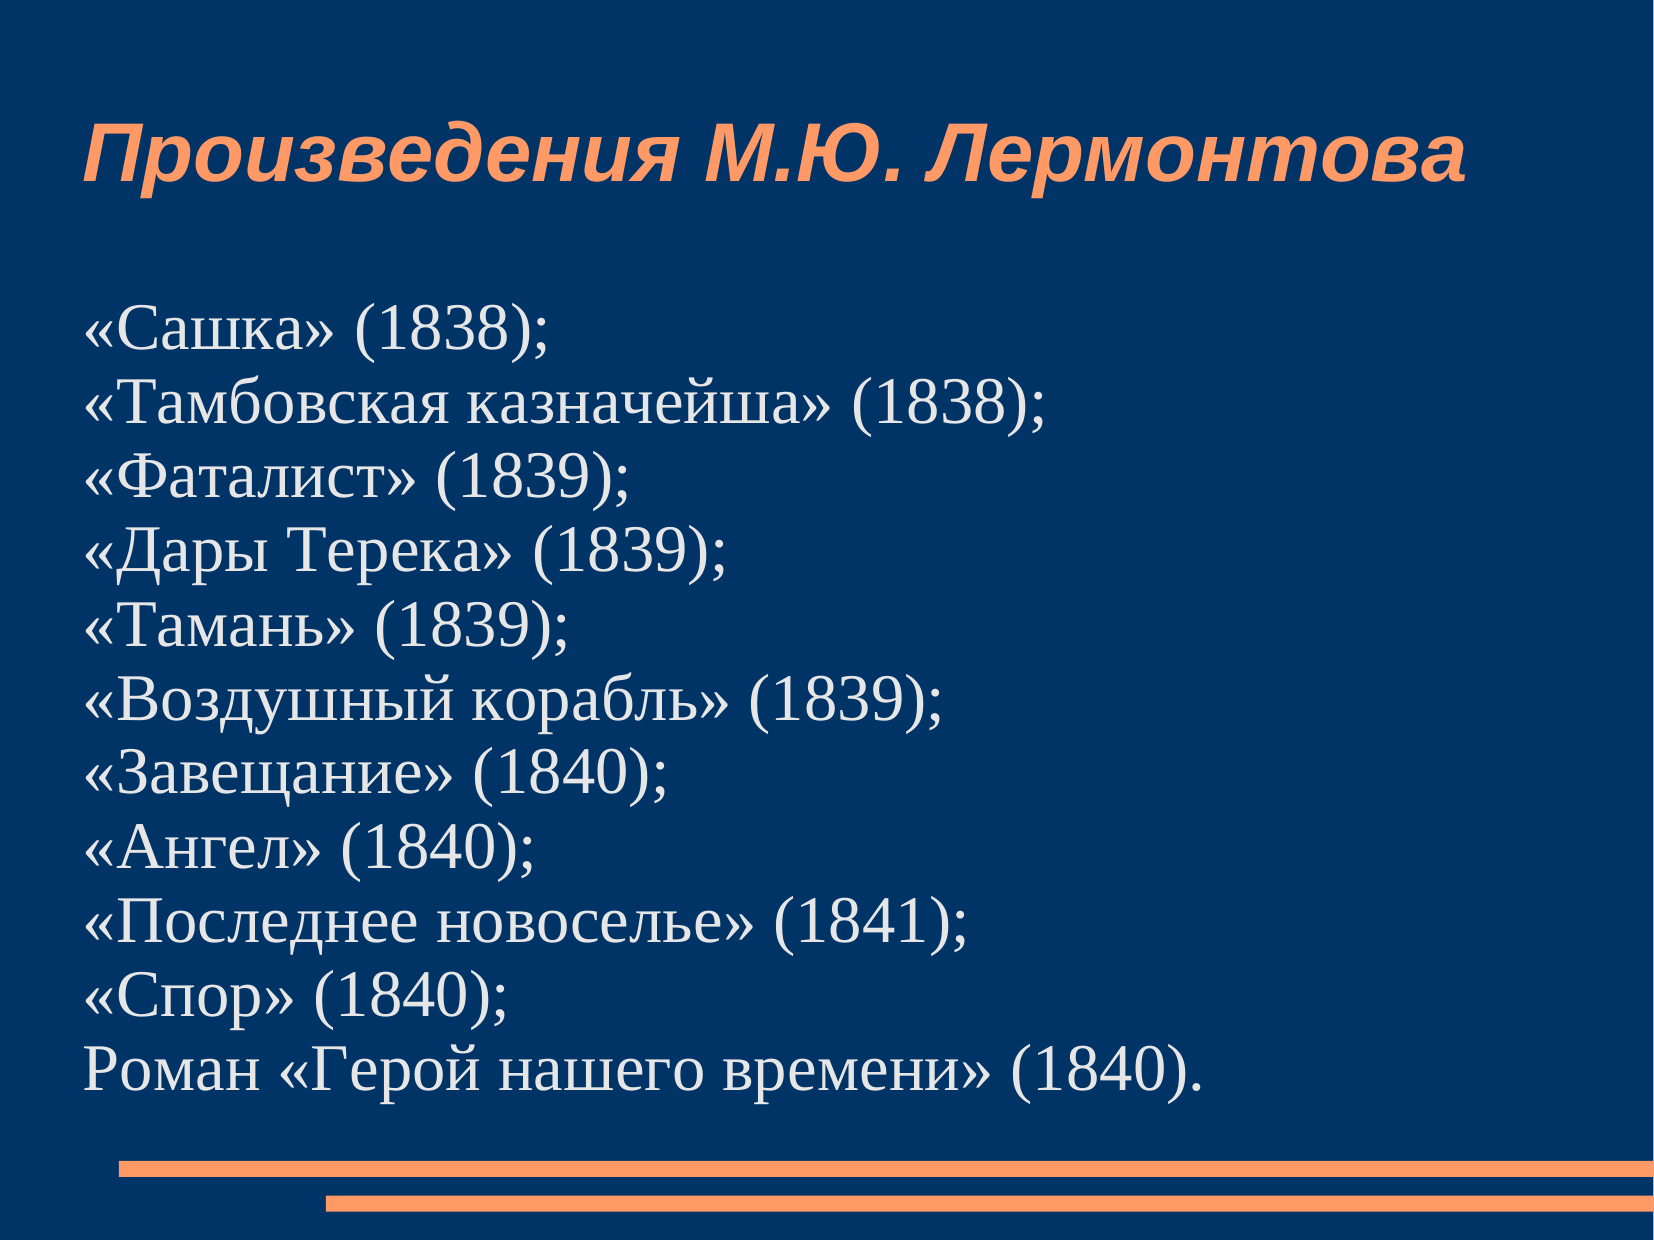

# Произведения М.Ю. Лермонтова
«Сашка» (1838);
«Тамбовская казначейша» (1838);
«Фаталист» (1839);
«Дары Терека» (1839);
«Тамань» (1839);
«Воздушный корабль» (1839);
«Завещание» (1840);
«Ангел» (1840);
«Последнее новоселье» (1841);
«Спор» (1840);
Роман «Герой нашего времени» (1840).